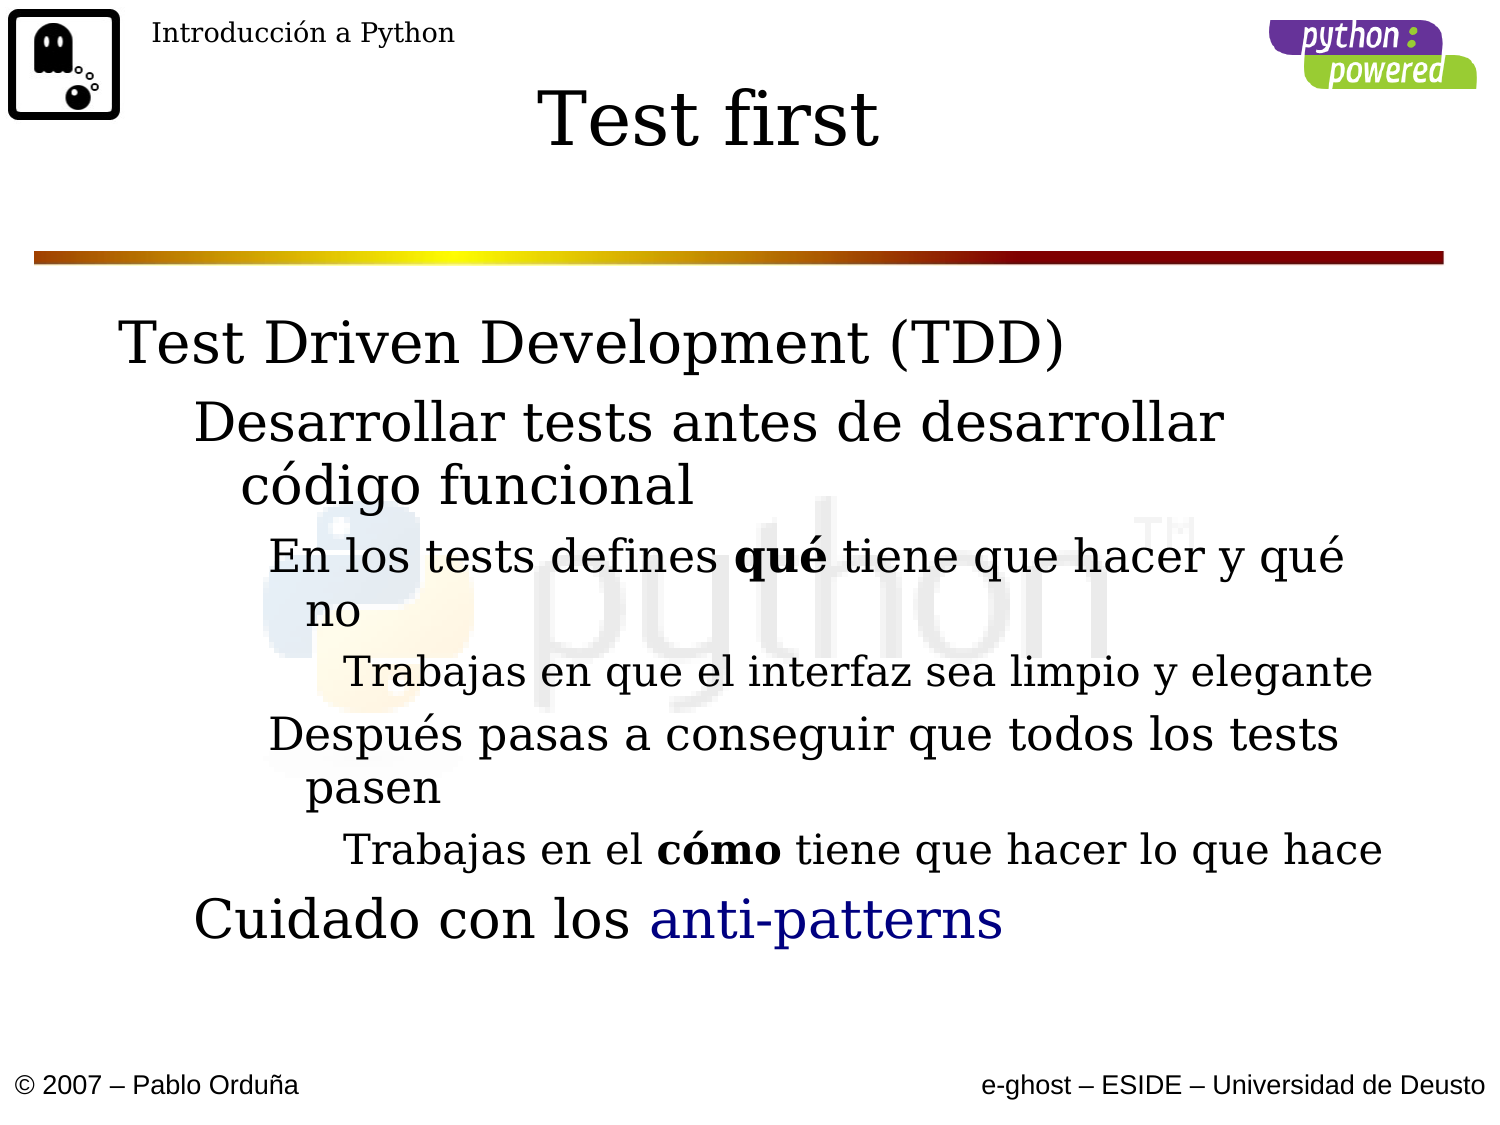

# Test first
Test Driven Development (TDD)
Desarrollar tests antes de desarrollar código funcional
En los tests defines qué tiene que hacer y qué no
Trabajas en que el interfaz sea limpio y elegante
Después pasas a conseguir que todos los tests pasen
Trabajas en el cómo tiene que hacer lo que hace
Cuidado con los anti-patterns